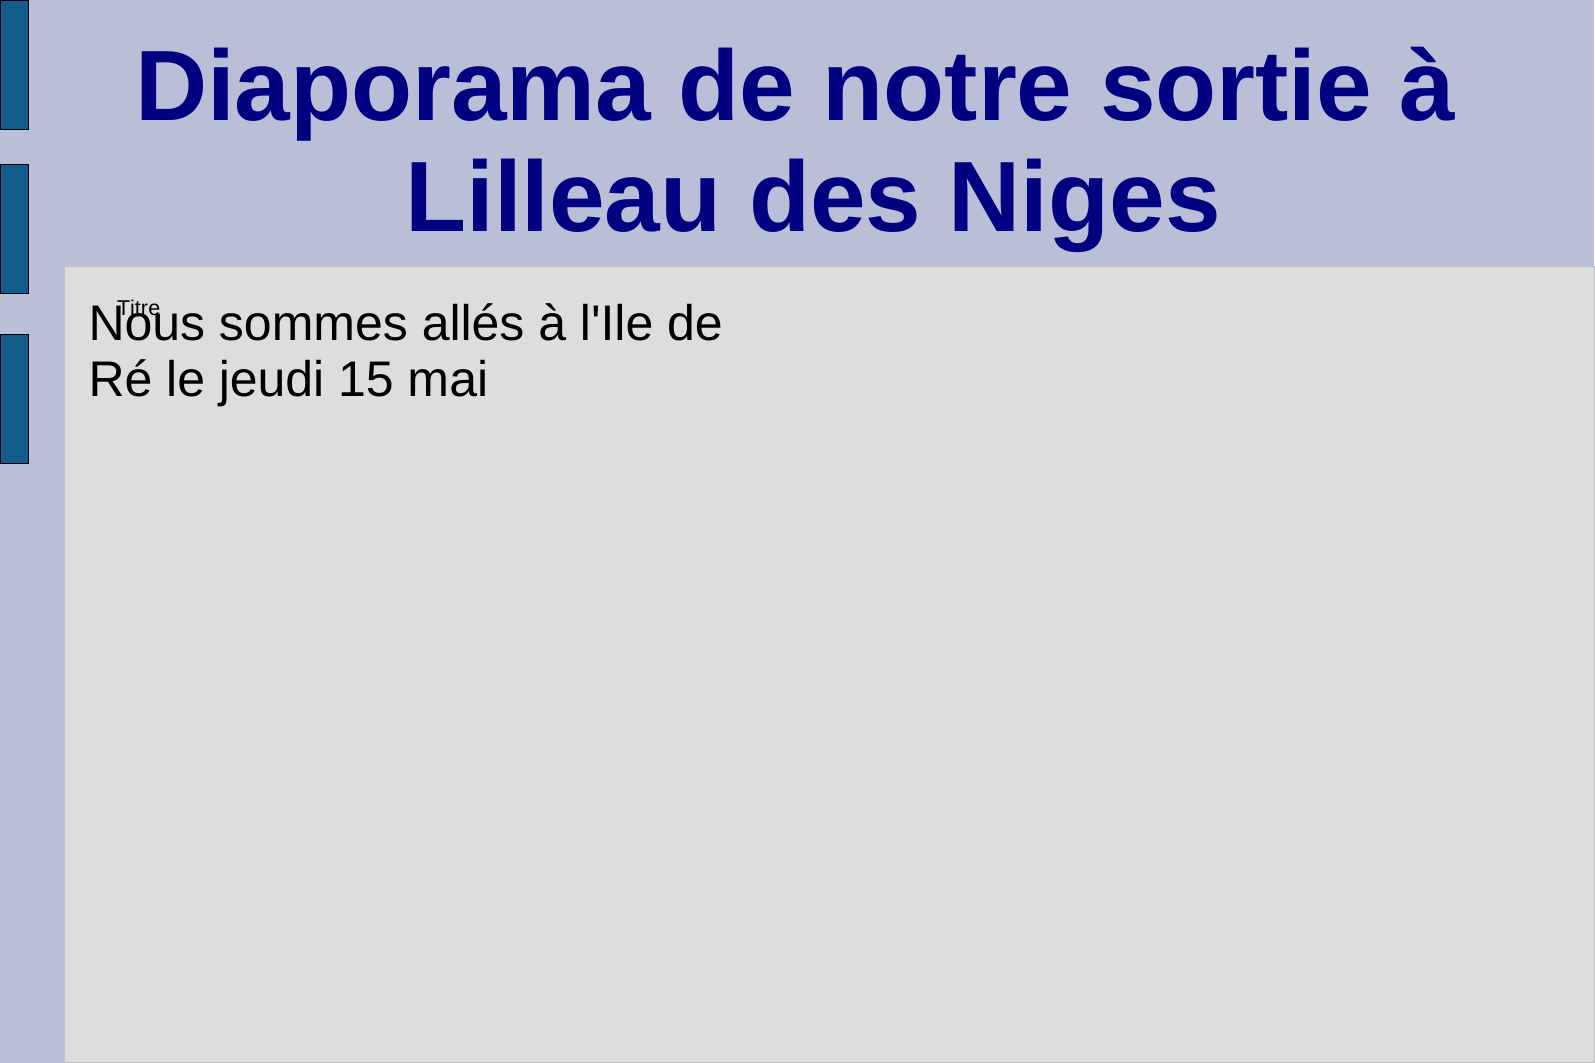

# Diaporama de notre sortie à Lilleau des Niges
Nous sommes allés à l'Ile de Ré le jeudi 15 mai
Titre